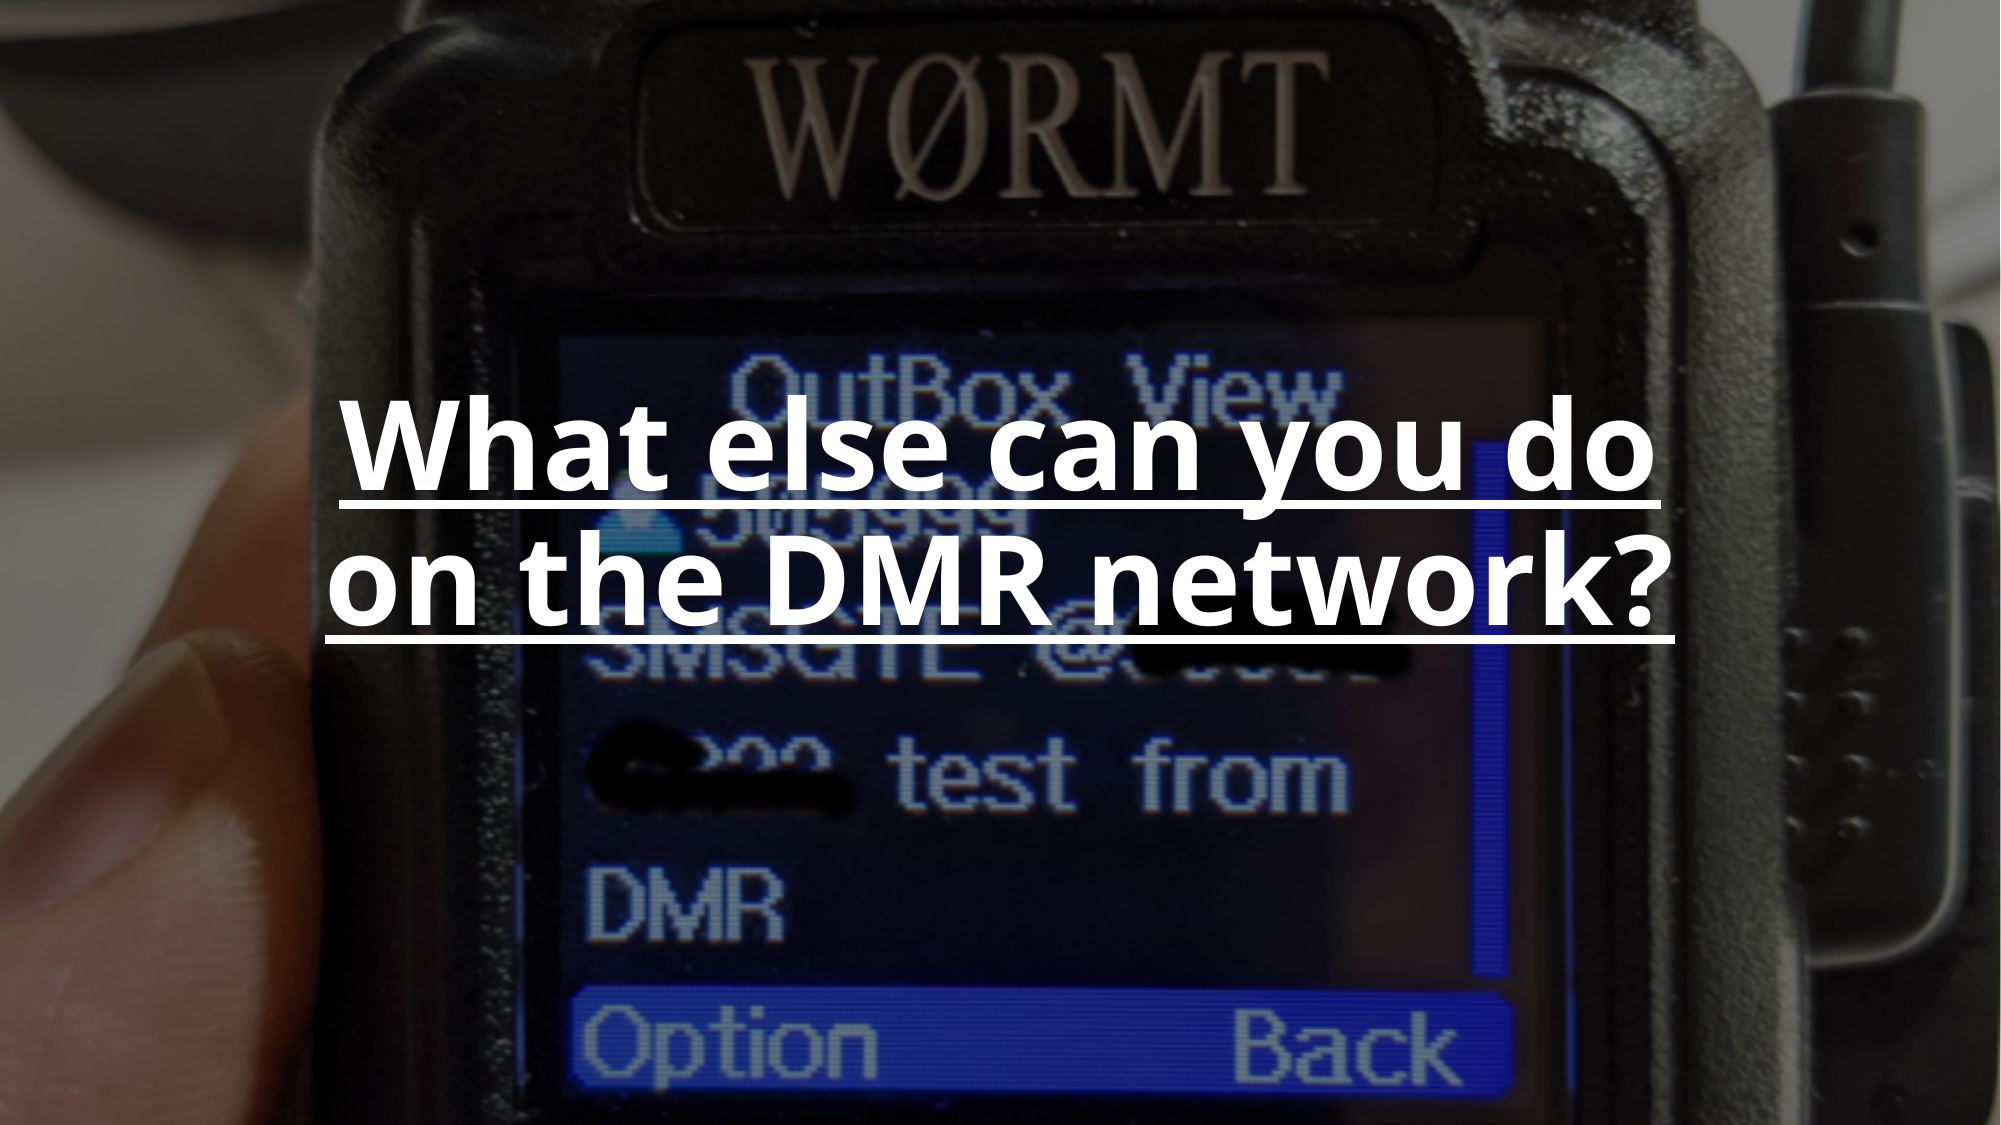

# What else can you do on the DMR network?